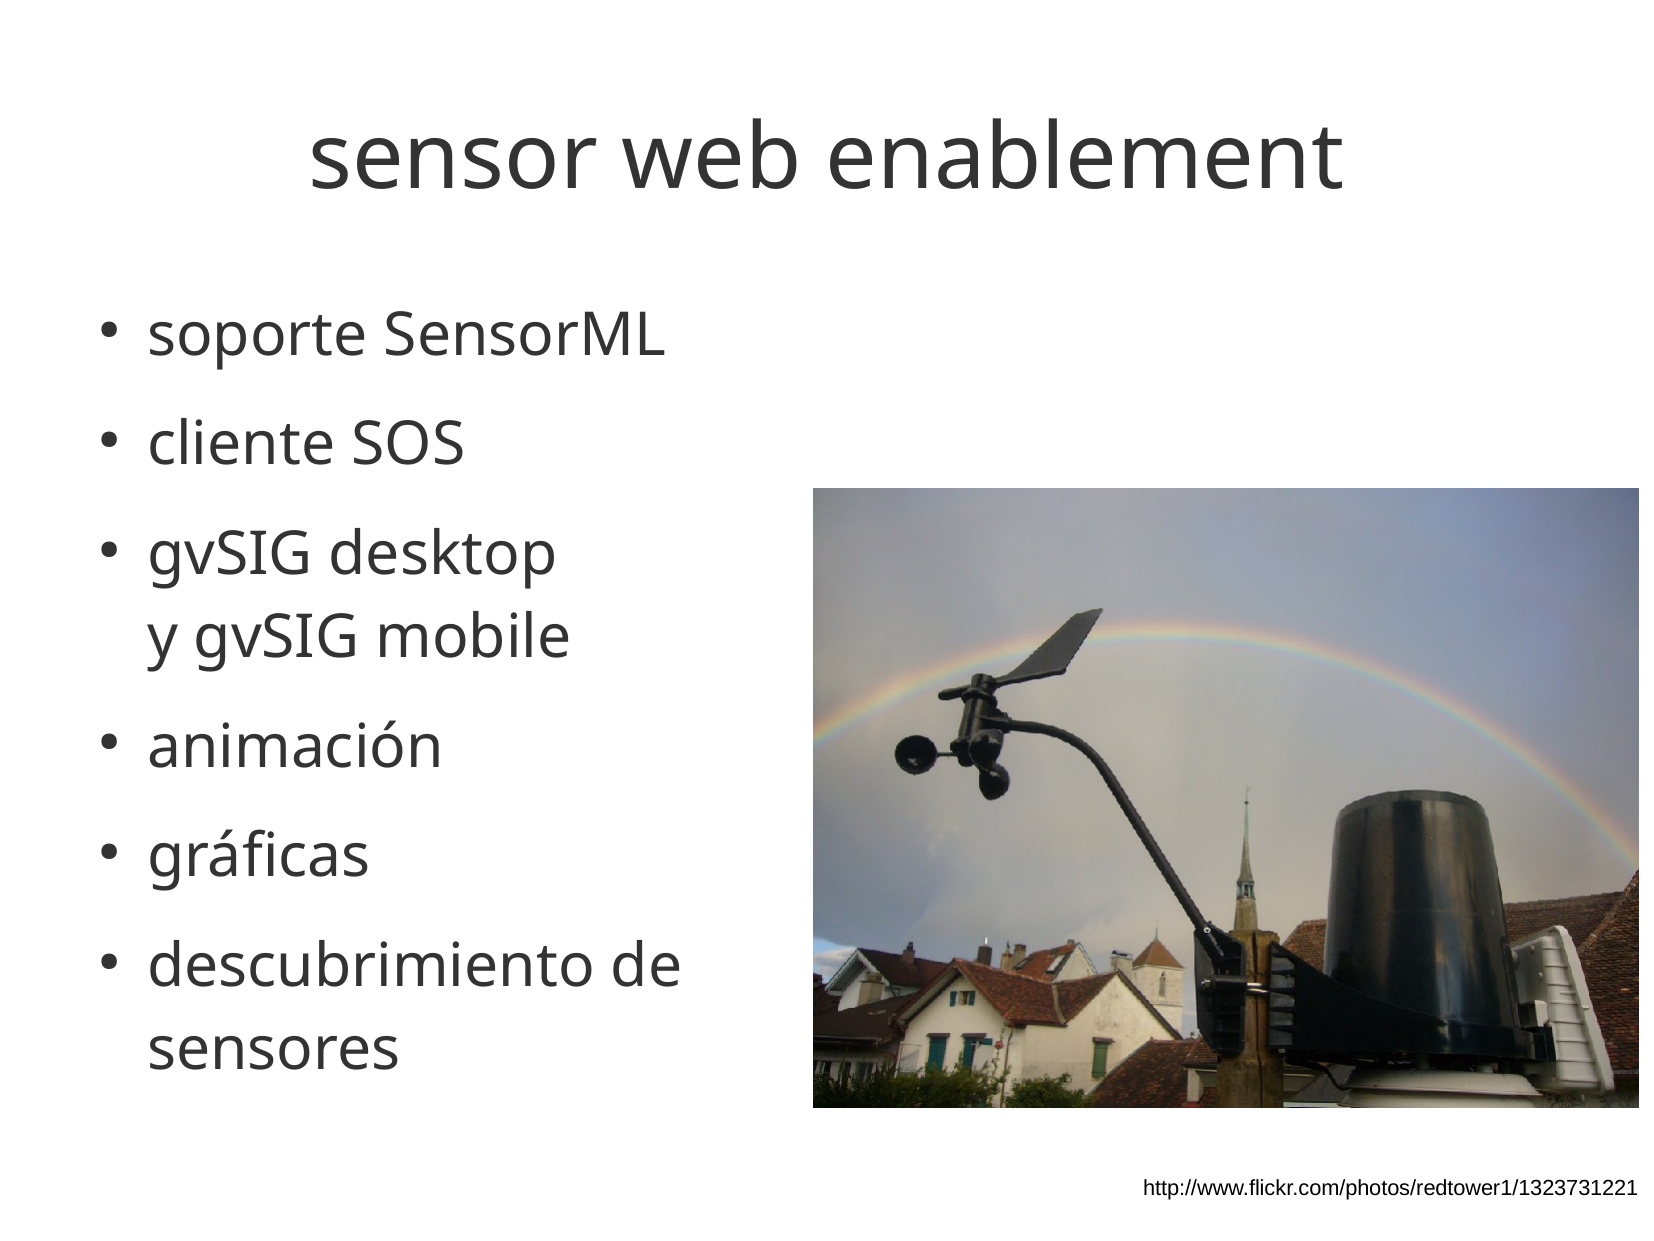

# sensor web enablement
soporte SensorML
cliente SOS
gvSIG desktop
y gvSIG mobile
animación
gráficas
descubrimiento de
sensores
http://www.flickr.com/photos/redtower1/1323731221